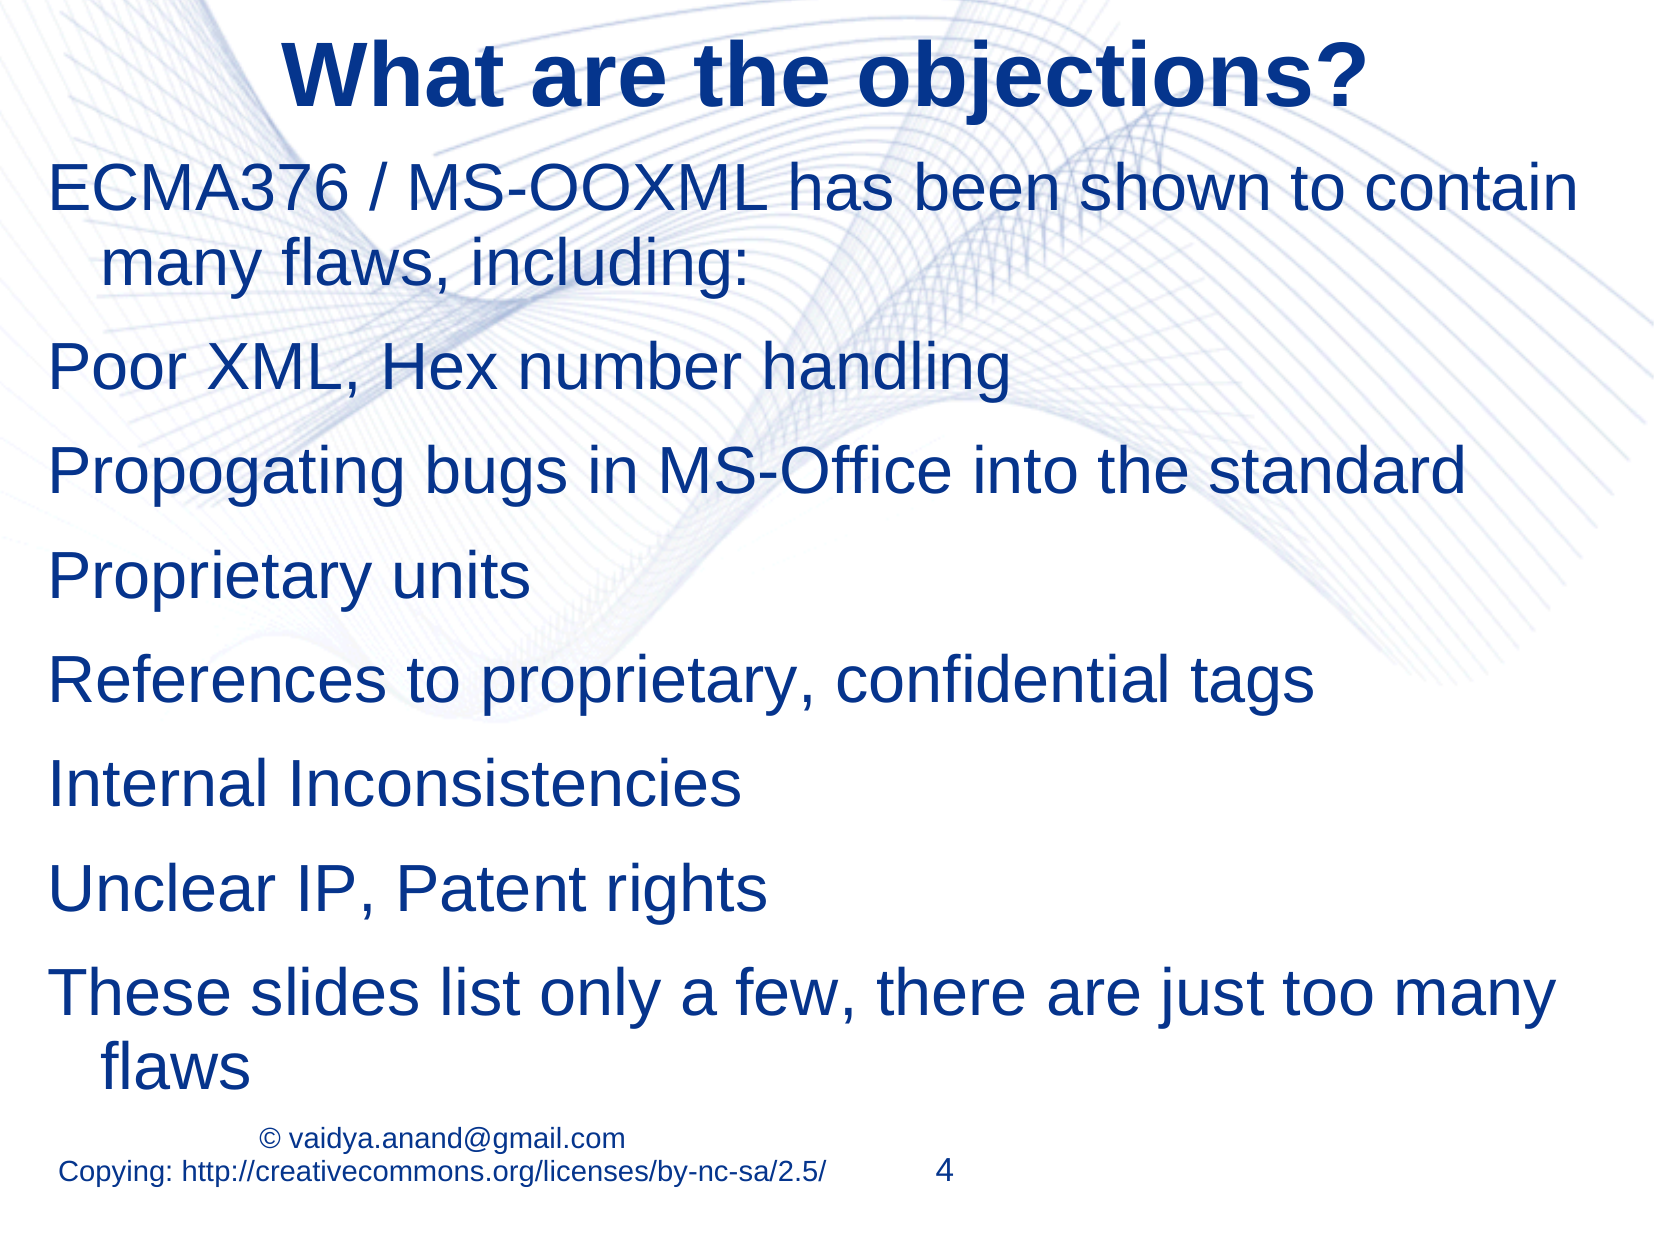

# What are the objections?
ECMA376 / MS-OOXML has been shown to contain many flaws, including:
Poor XML, Hex number handling
Propogating bugs in MS-Office into the standard
Proprietary units
References to proprietary, confidential tags
Internal Inconsistencies
Unclear IP, Patent rights
These slides list only a few, there are just too many flaws
http://www.broffice.org
4